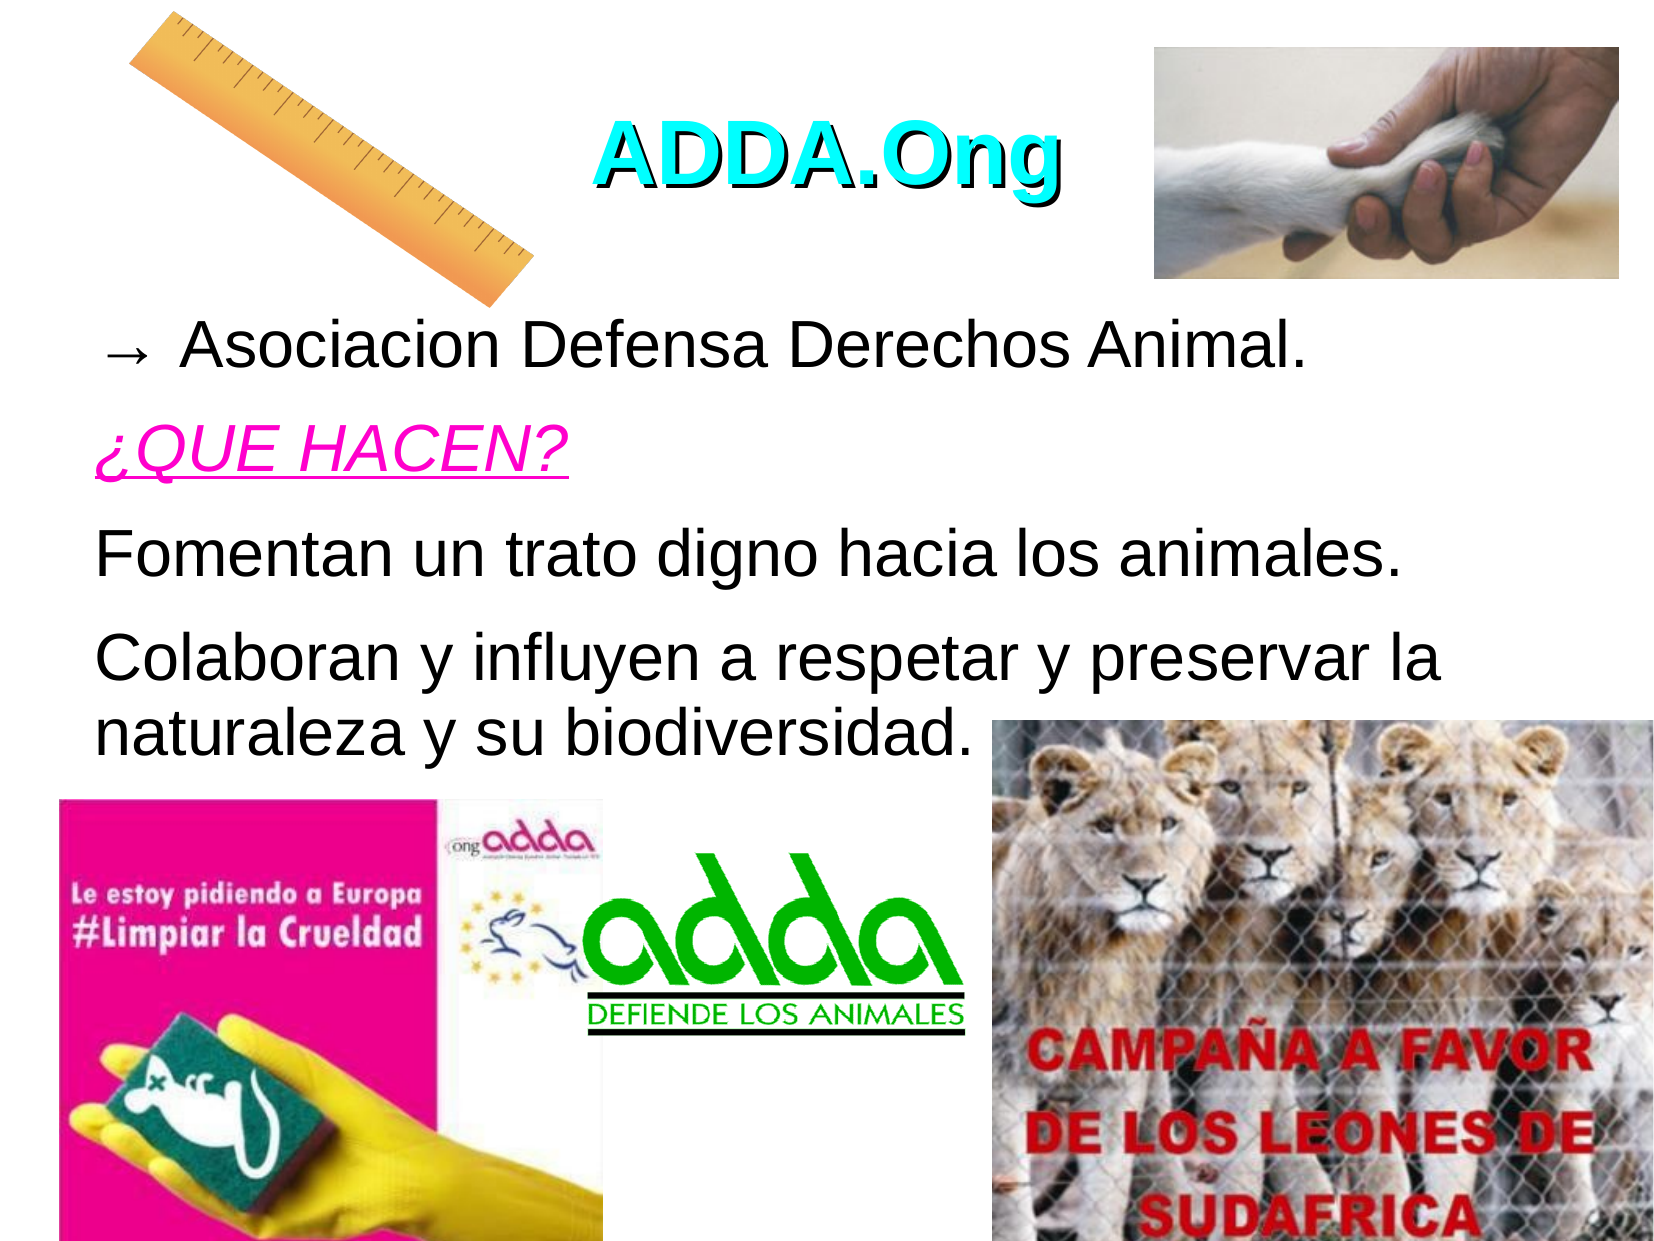

# ADDA.Ong
→ Asociacion Defensa Derechos Animal.
¿QUE HACEN?
Fomentan un trato digno hacia los animales.
Colaboran y influyen a respetar y preservar la naturaleza y su biodiversidad.